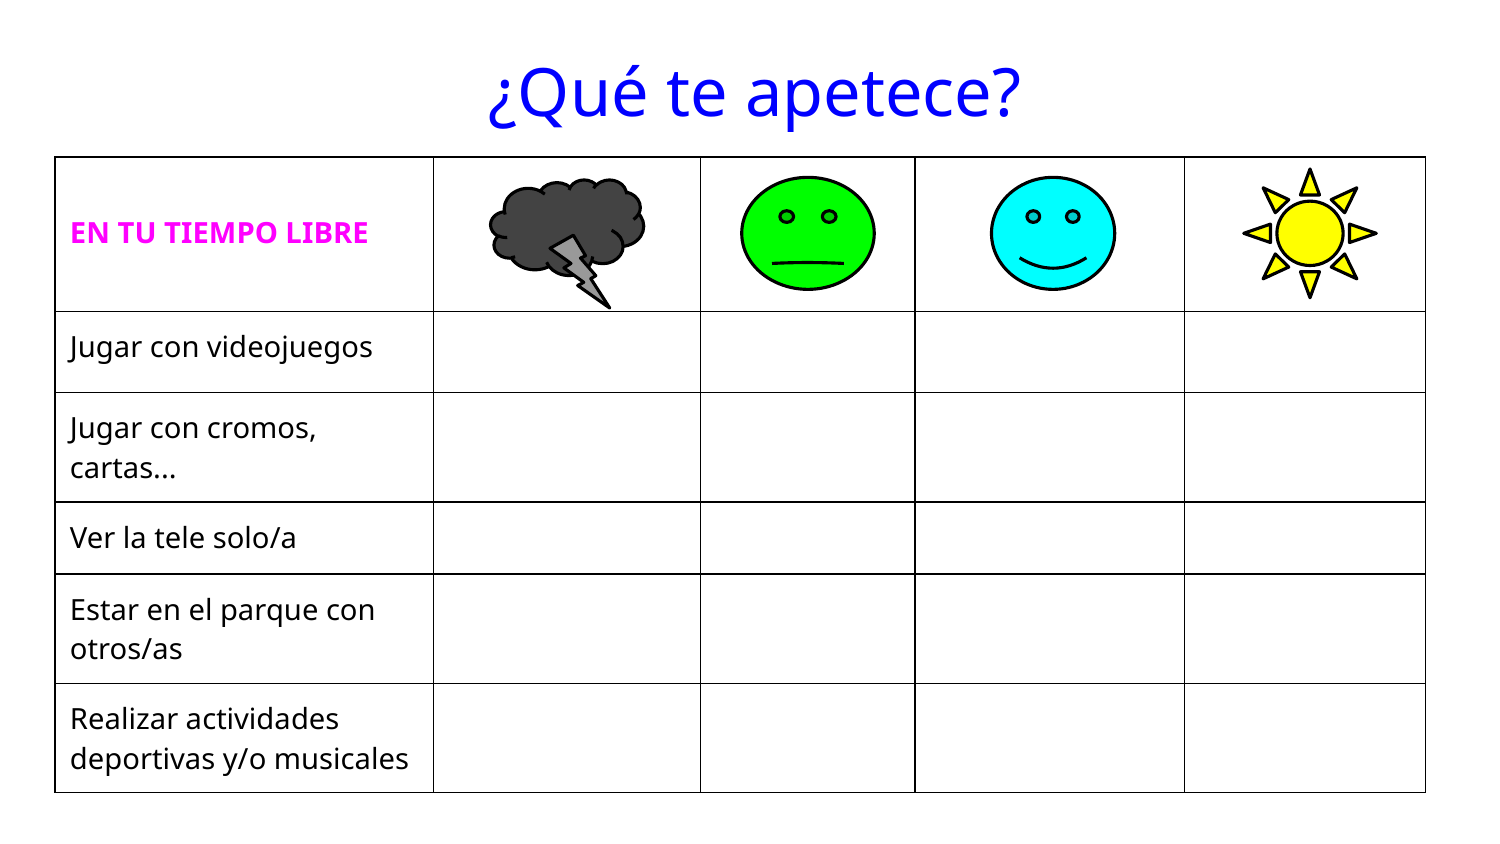

¿Qué te apetece?
| EN TU TIEMPO LIBRE | | | | |
| --- | --- | --- | --- | --- |
| Jugar con videojuegos | | | | |
| Jugar con cromos, cartas... | | | | |
| Ver la tele solo/a | | | | |
| Estar en el parque con otros/as | | | | |
| Realizar actividades deportivas y/o musicales | | | | |